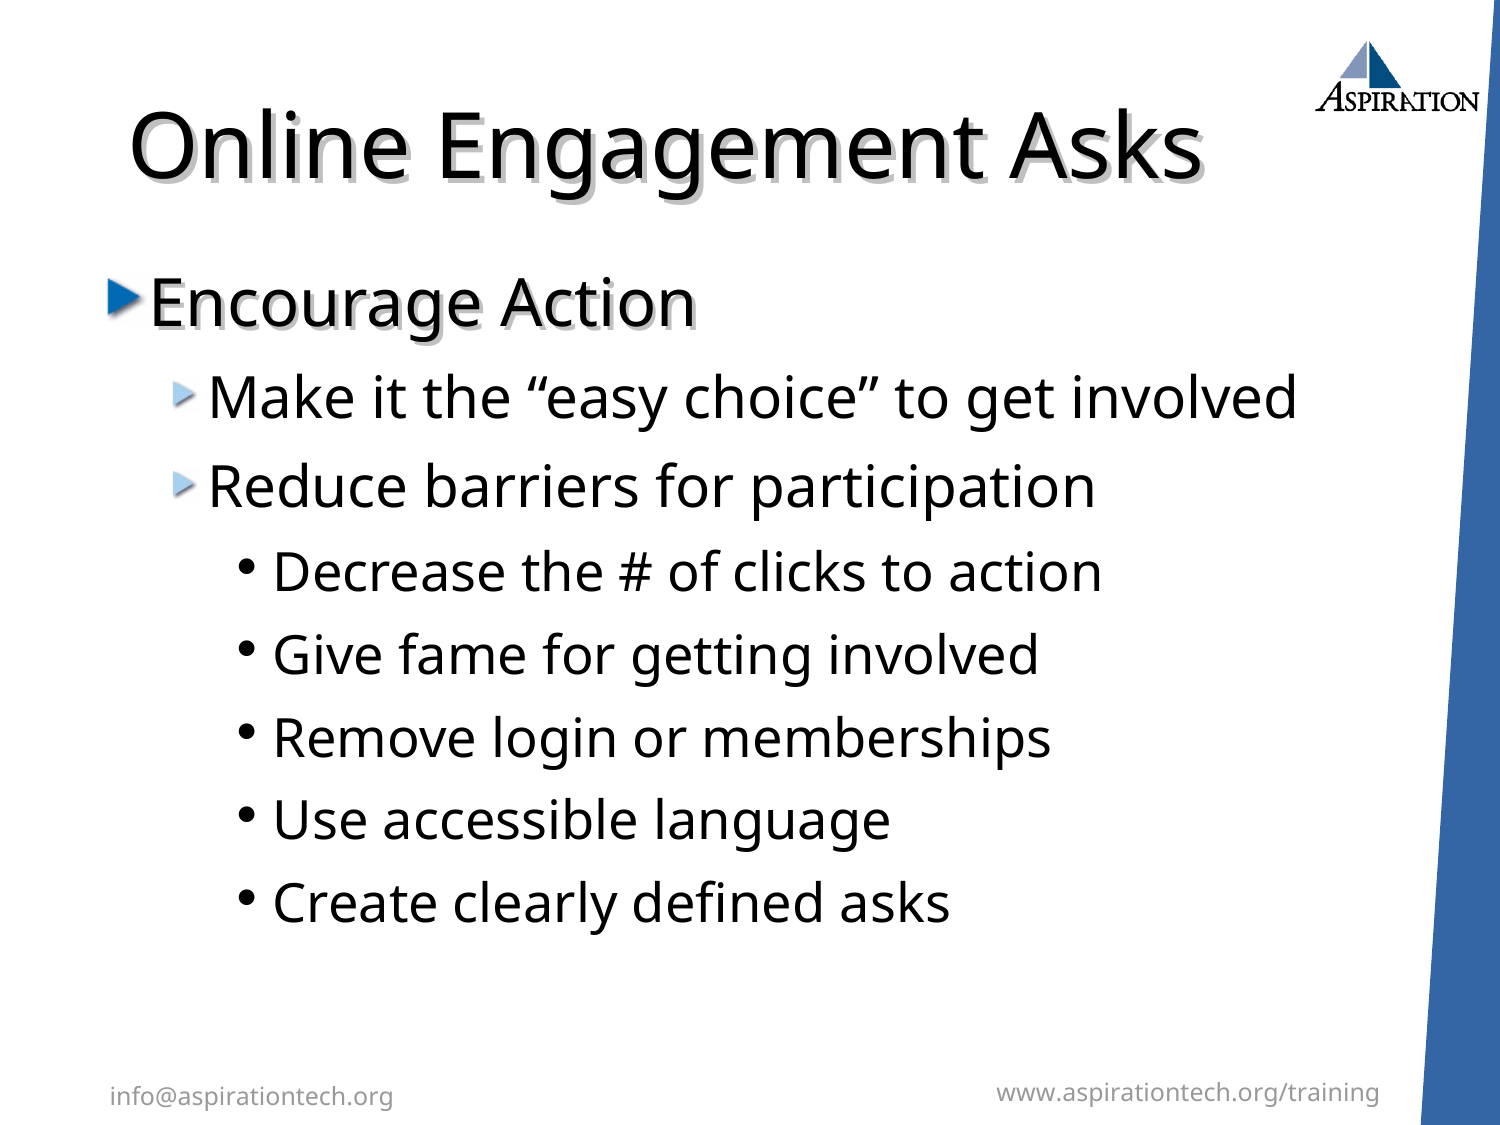

# Online Engagement Asks
Encourage Action
Make it the “easy choice” to get involved
Reduce barriers for participation
Decrease the # of clicks to action
Give fame for getting involved
Remove login or memberships
Use accessible language
Create clearly defined asks